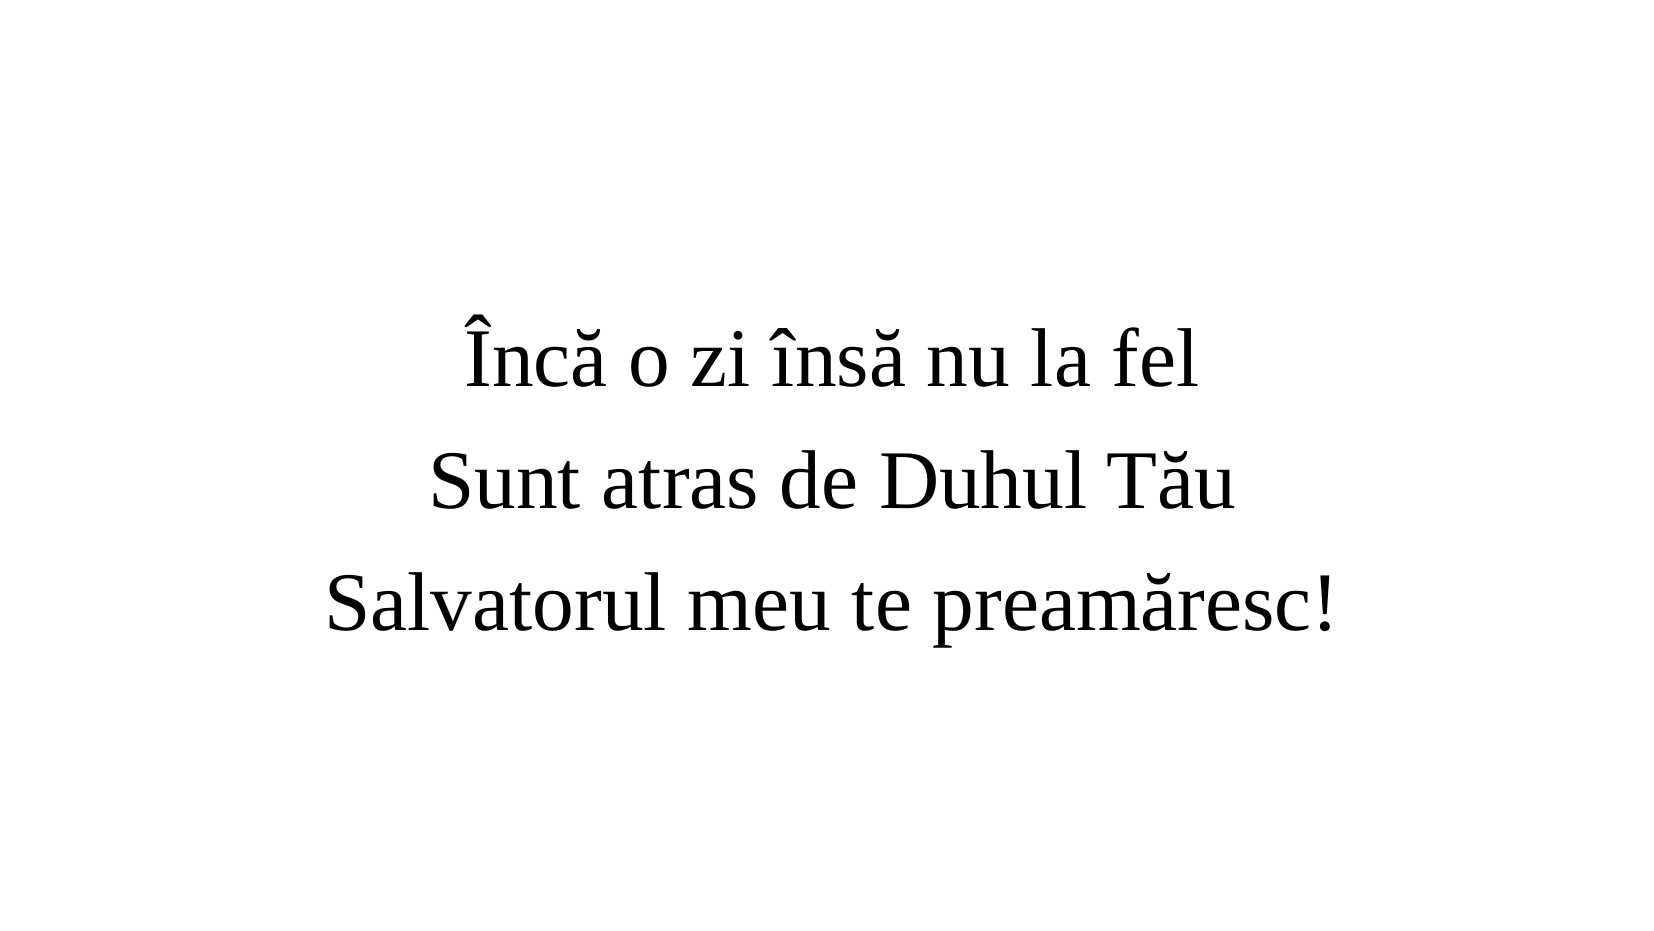

# Încă o zi însă nu la fel
Sunt atras de Duhul Tău
Salvatorul meu te preamăresc!